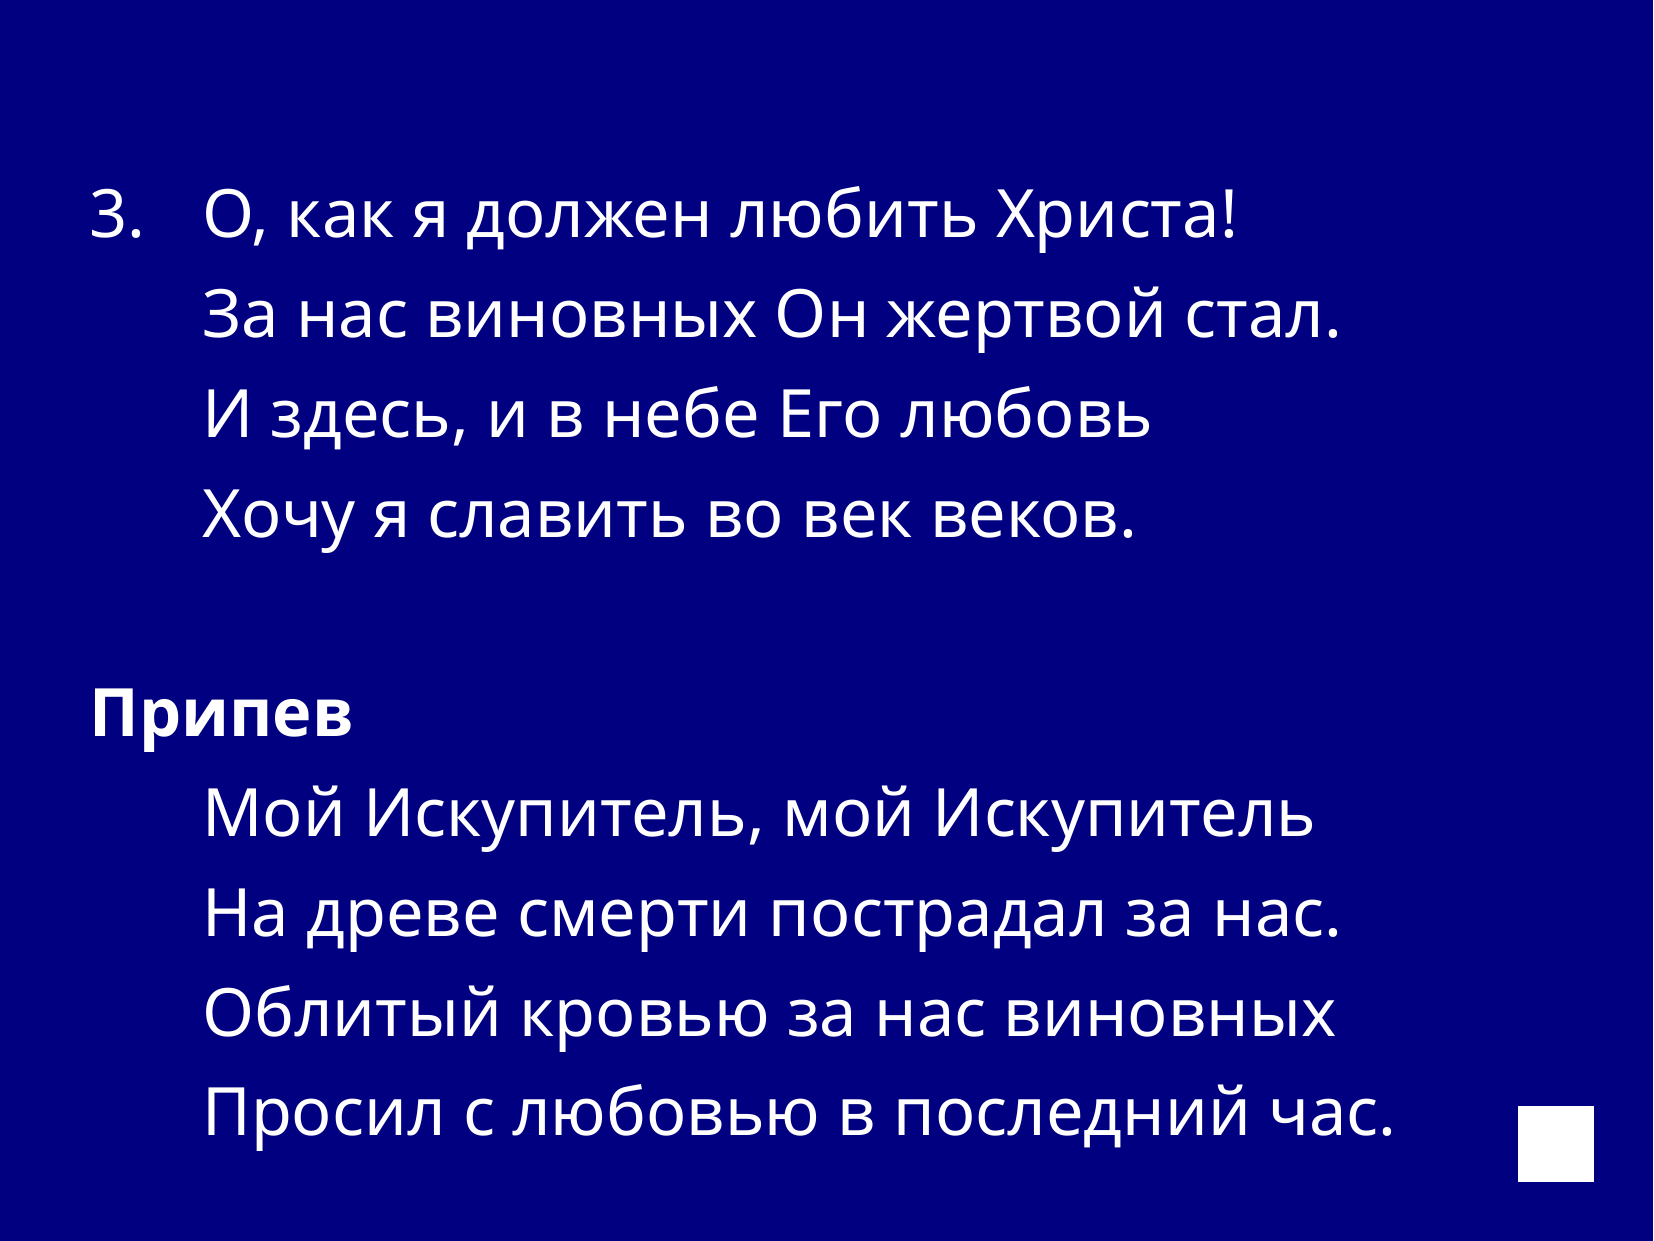

3.	О, как я должен любить Христа!
	За нас виновных Он жертвой стал.
	И здесь, и в небе Его любовь
	Хочу я славить во век веков.
Припев
	Мой Искупитель, мой Искупитель
	На древе смерти пострадал за нас.
	Облитый кровью за нас виновных
	Просил с любовью в последний час.